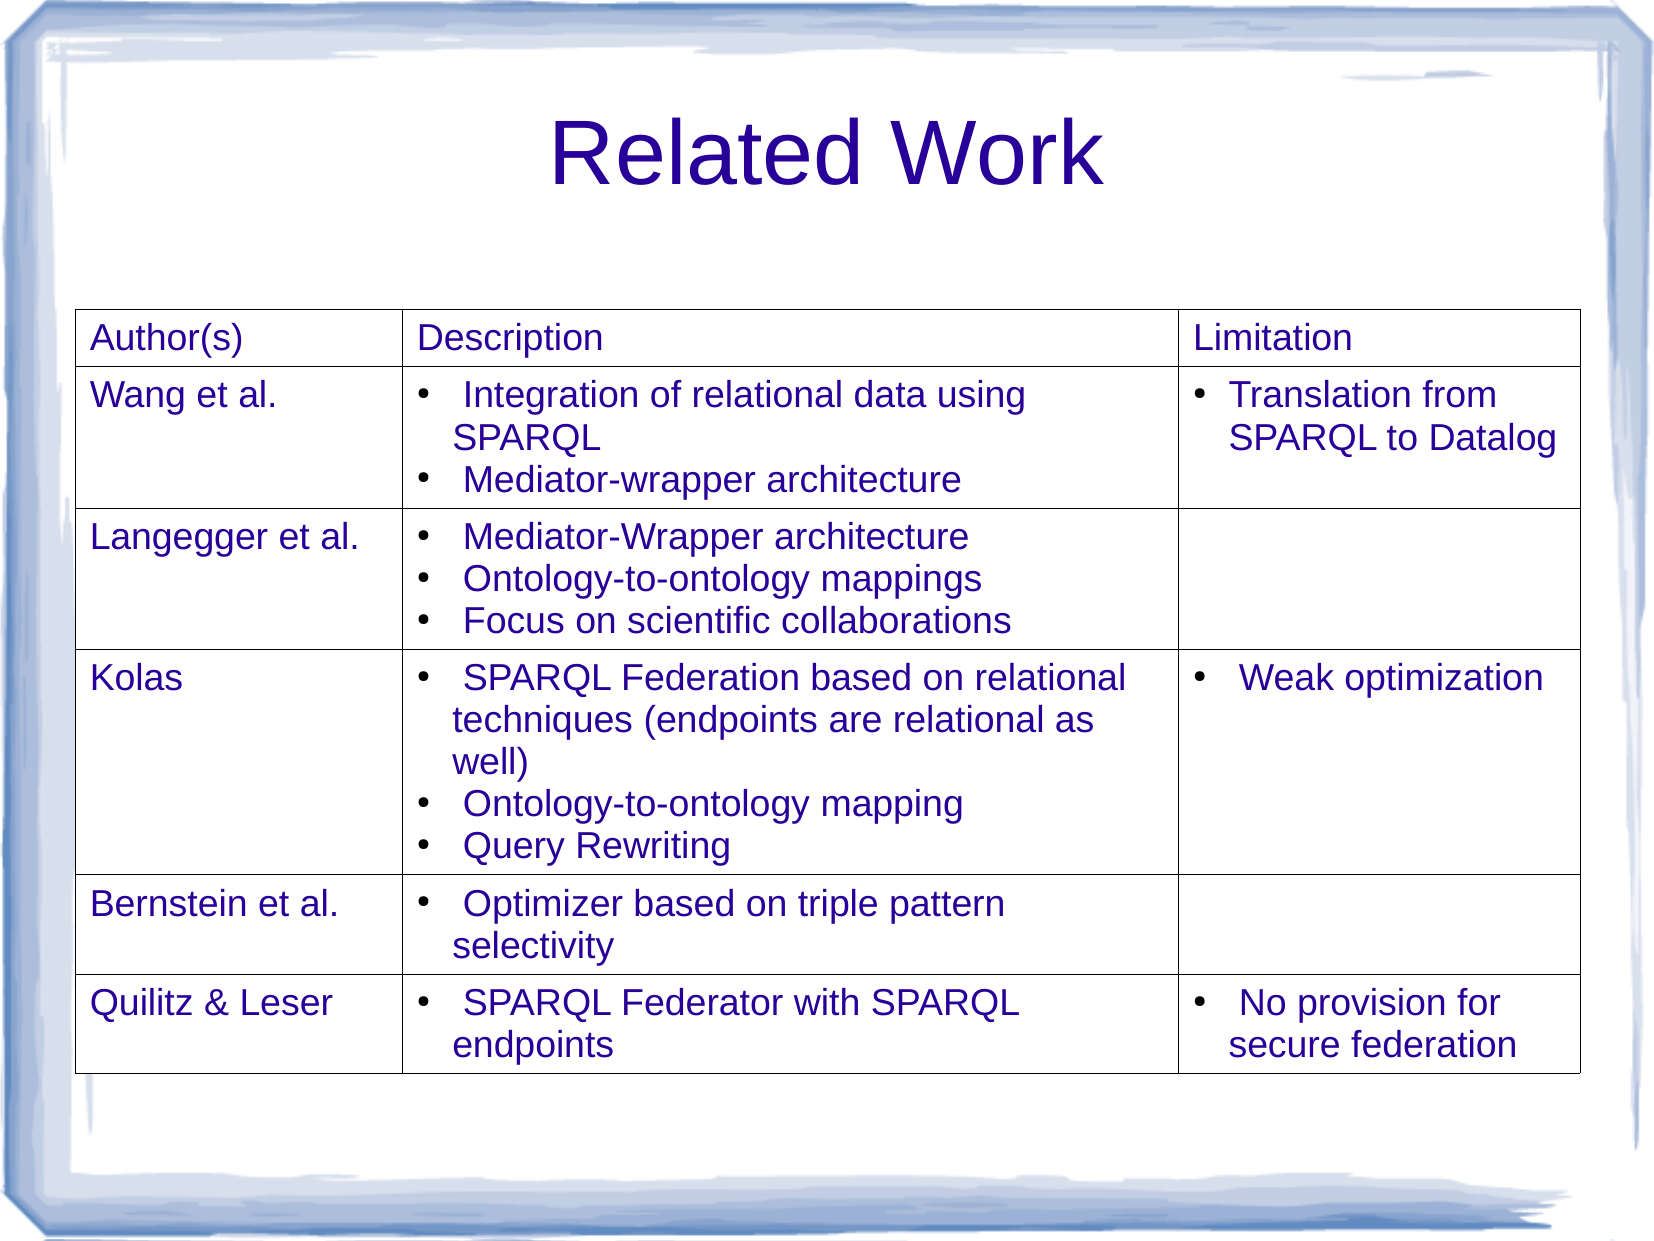

# Related Work
| Author(s) | Description | Limitation |
| --- | --- | --- |
| Wang et al. | Integration of relational data using SPARQL Mediator-wrapper architecture | Translation from SPARQL to Datalog |
| Langegger et al. | Mediator-Wrapper architecture Ontology-to-ontology mappings Focus on scientific collaborations | |
| Kolas | SPARQL Federation based on relational techniques (endpoints are relational as well) Ontology-to-ontology mapping Query Rewriting | Weak optimization |
| Bernstein et al. | Optimizer based on triple pattern selectivity | |
| Quilitz & Leser | SPARQL Federator with SPARQL endpoints | No provision for secure federation |